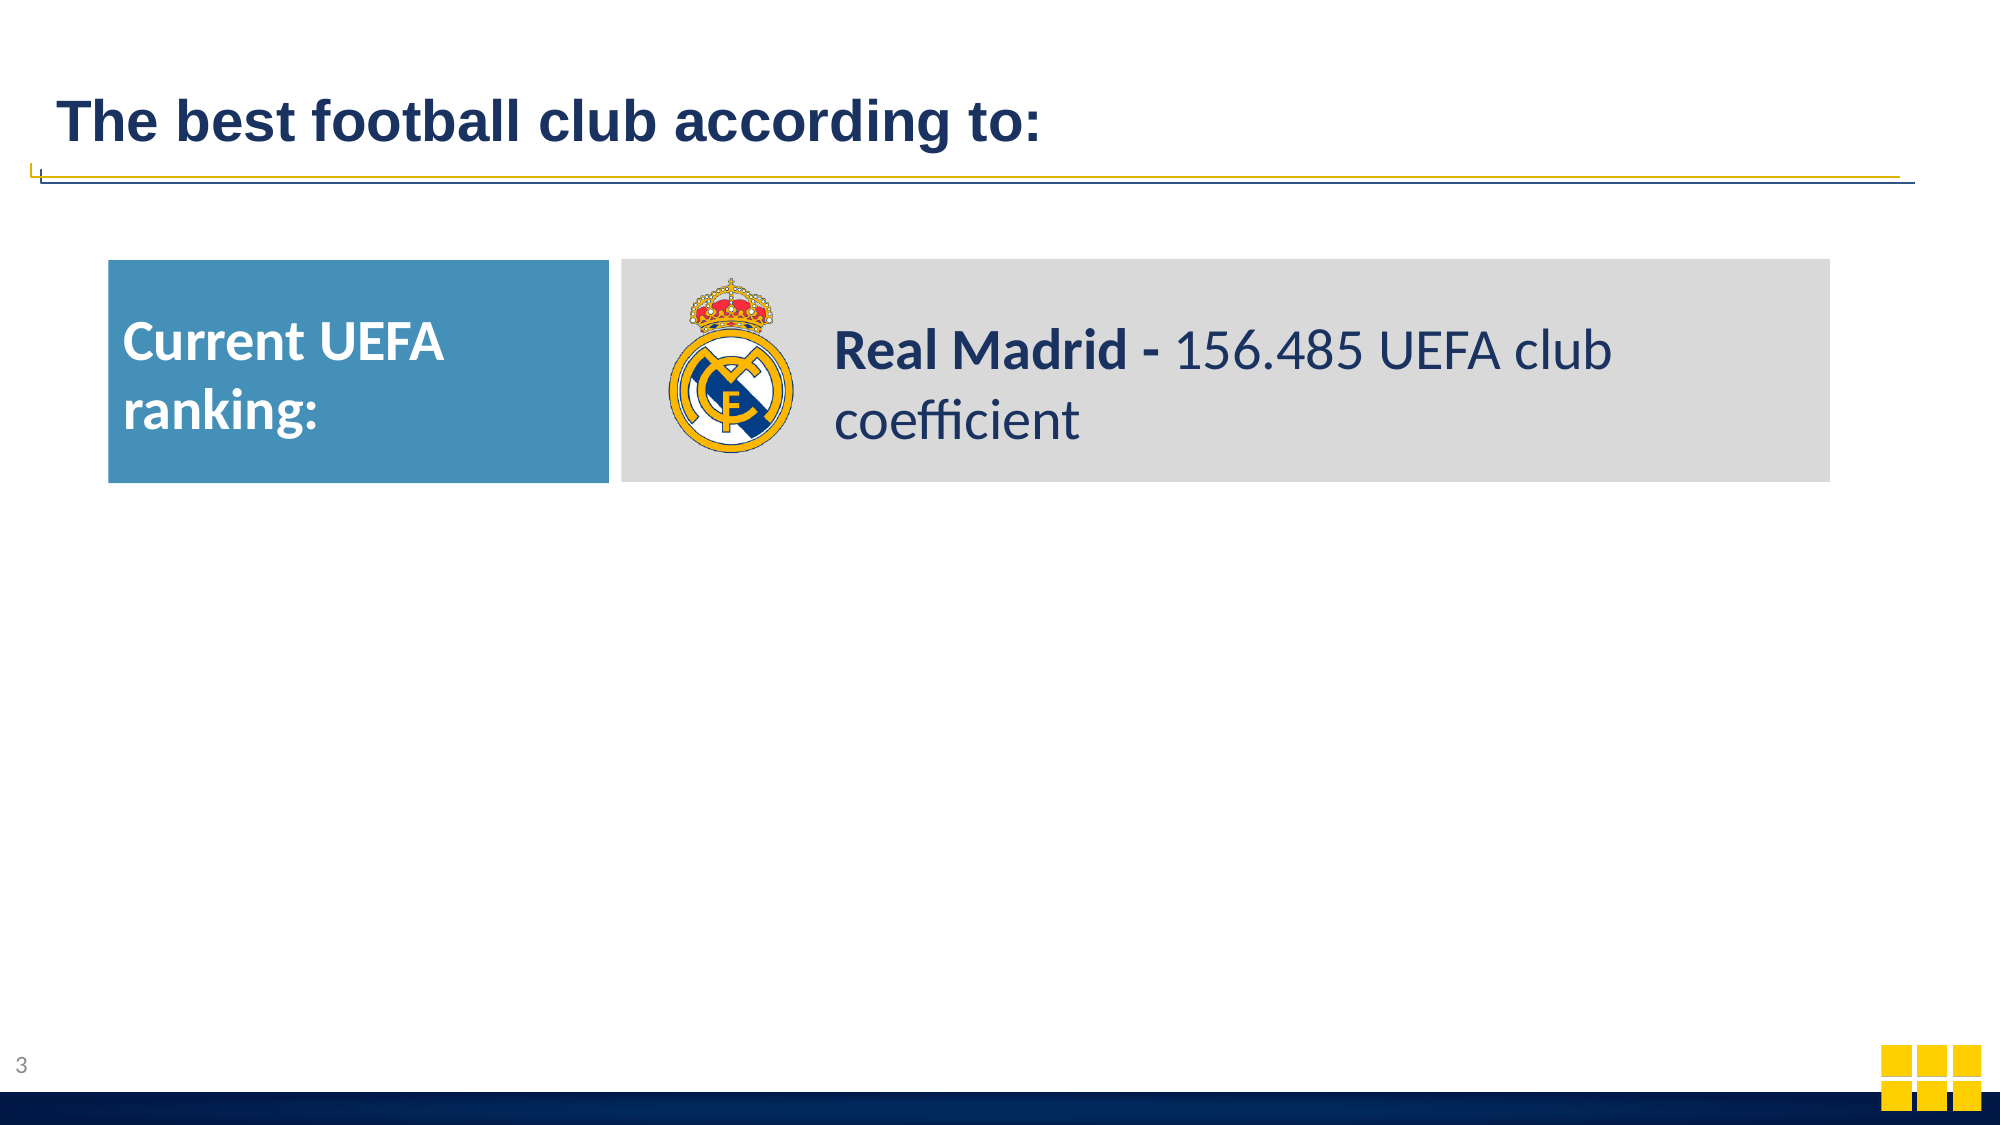

# The best football club according to:
Current UEFA ranking:
Real Madrid - 156.485 UEFA club coefficient